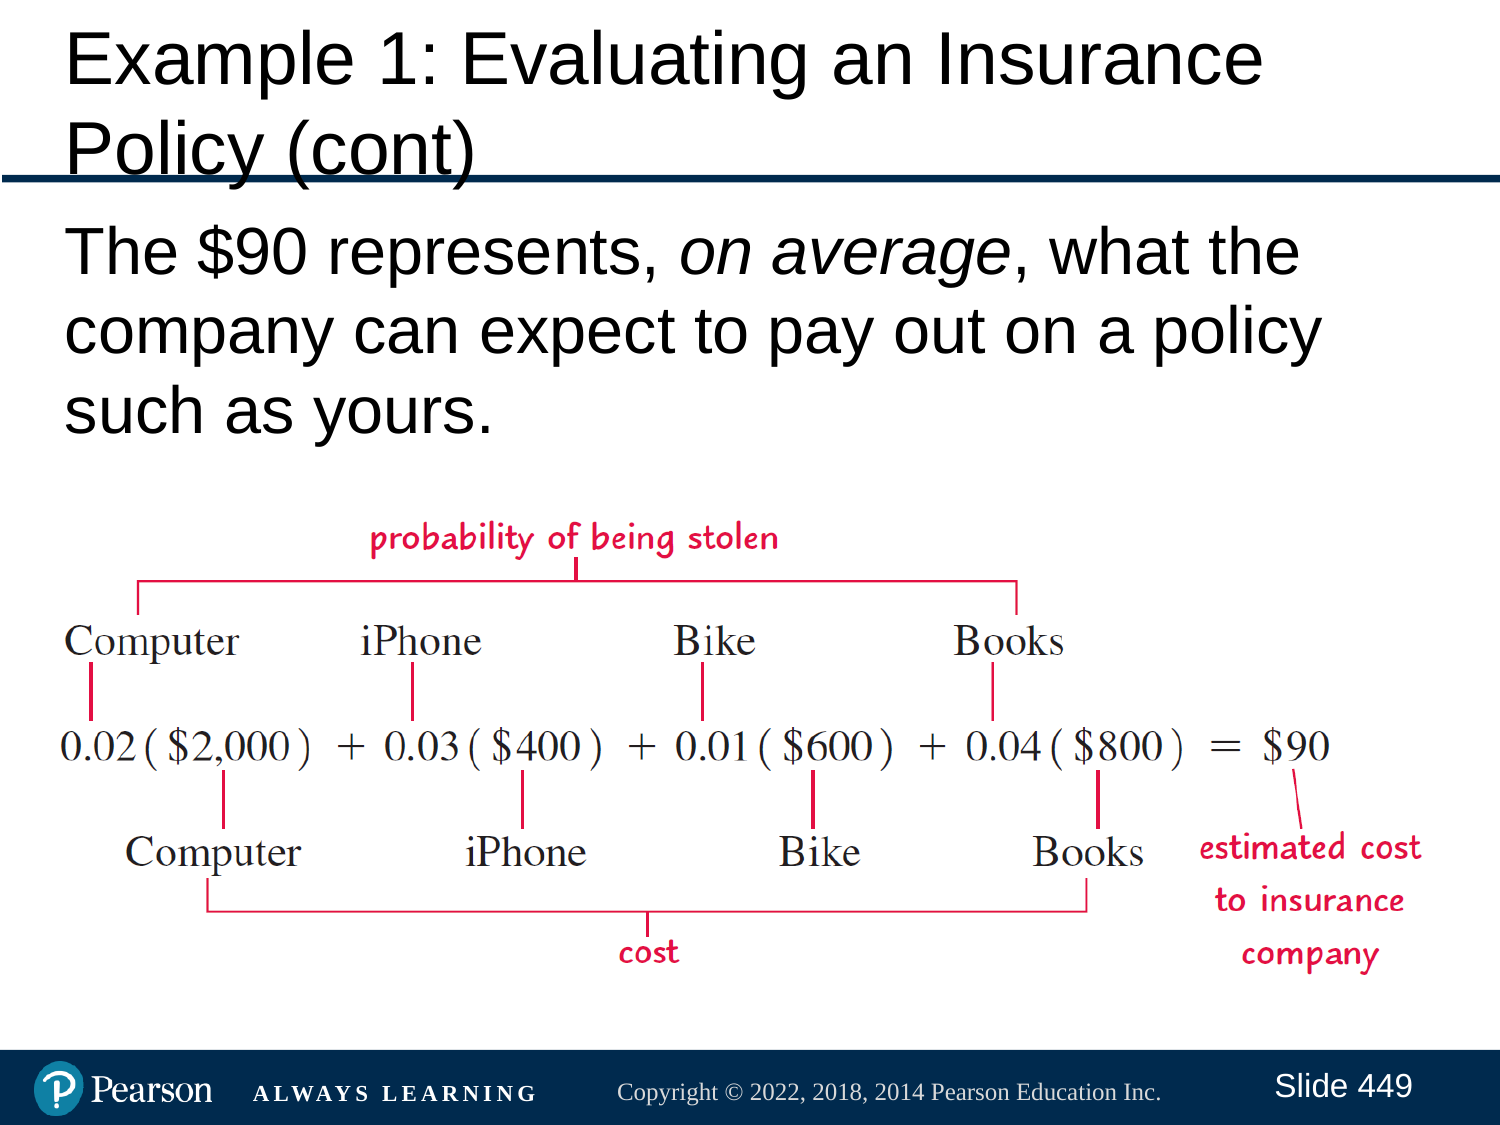

# Example 1: Evaluating an Insurance Policy (cont)
The $90 represents, on average, what the company can expect to pay out on a policy such as yours.